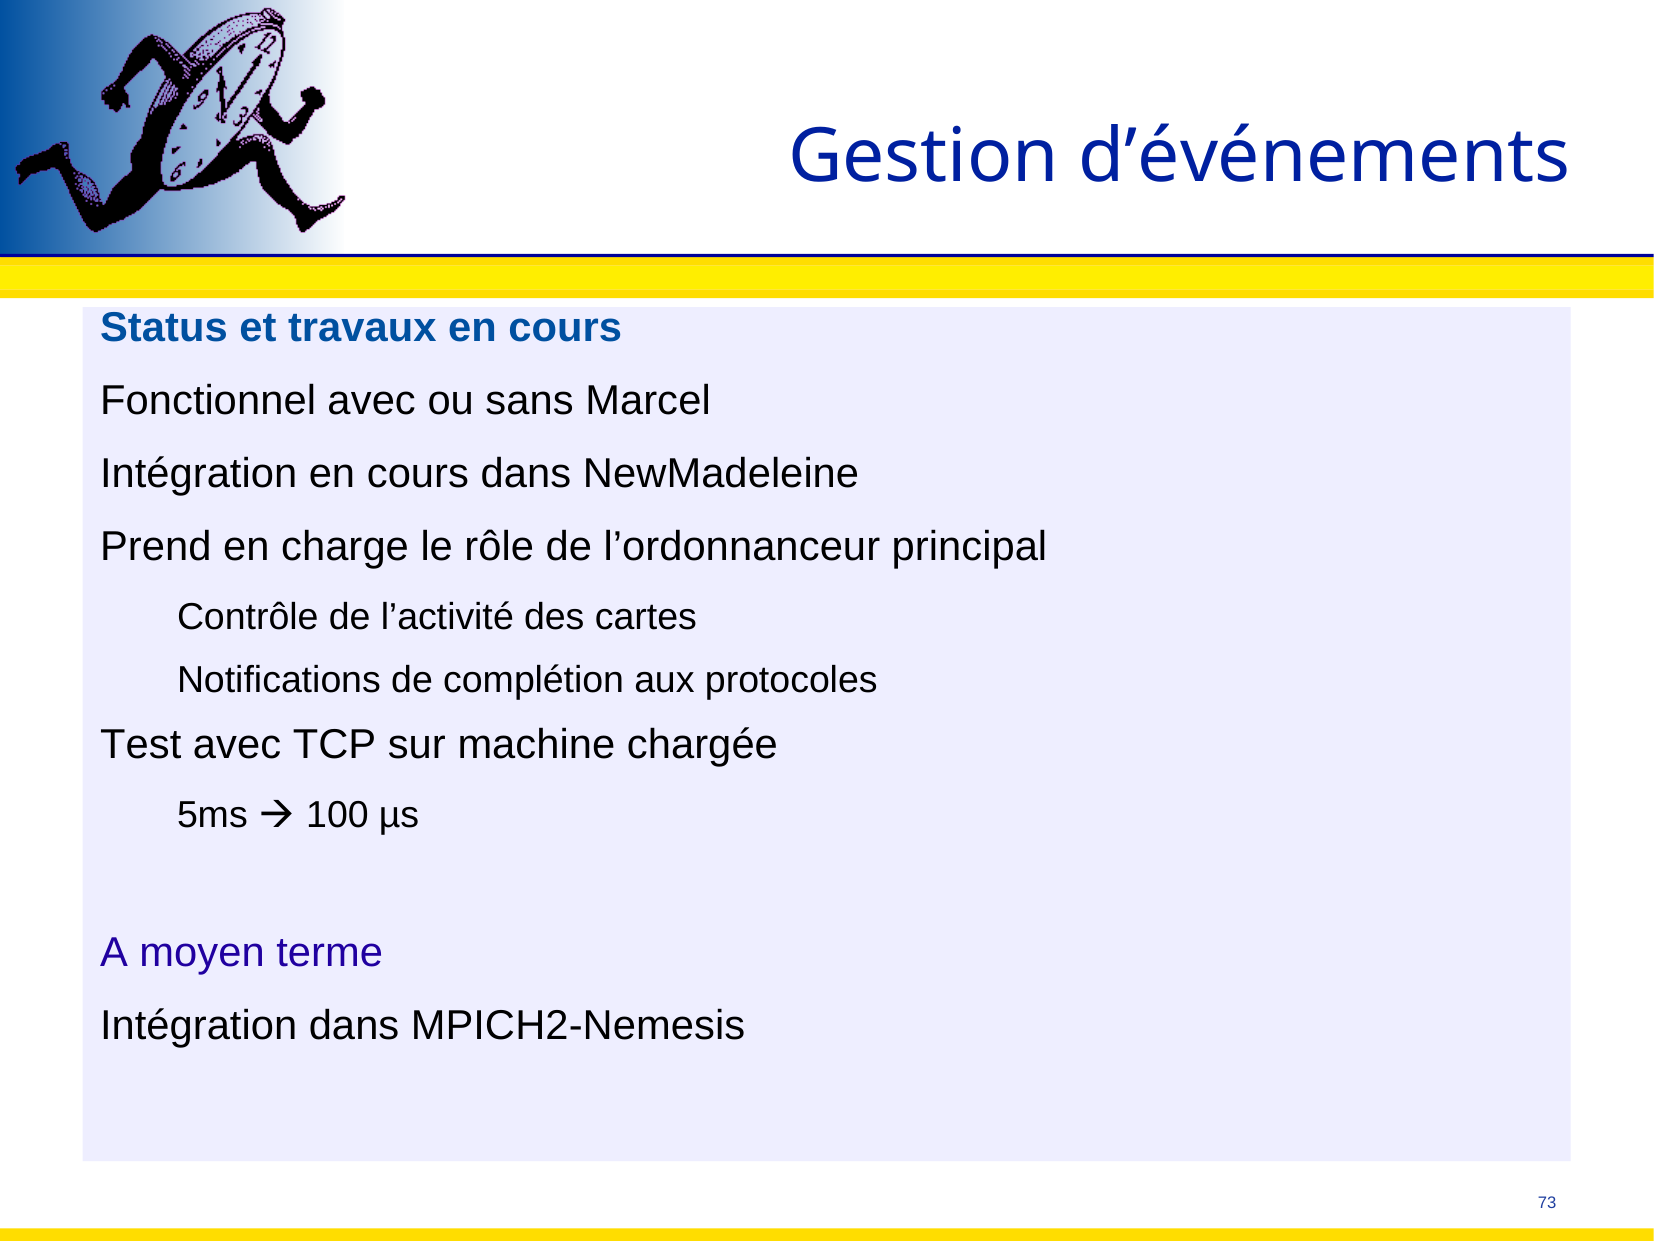

# Gestion d’événements
Status et travaux en cours
Fonctionnel avec ou sans Marcel
Intégration en cours dans NewMadeleine
Prend en charge le rôle de l’ordonnanceur principal
Contrôle de l’activité des cartes
Notifications de complétion aux protocoles
Test avec TCP sur machine chargée
5ms  100 µs
A moyen terme
Intégration dans MPICH2-Nemesis